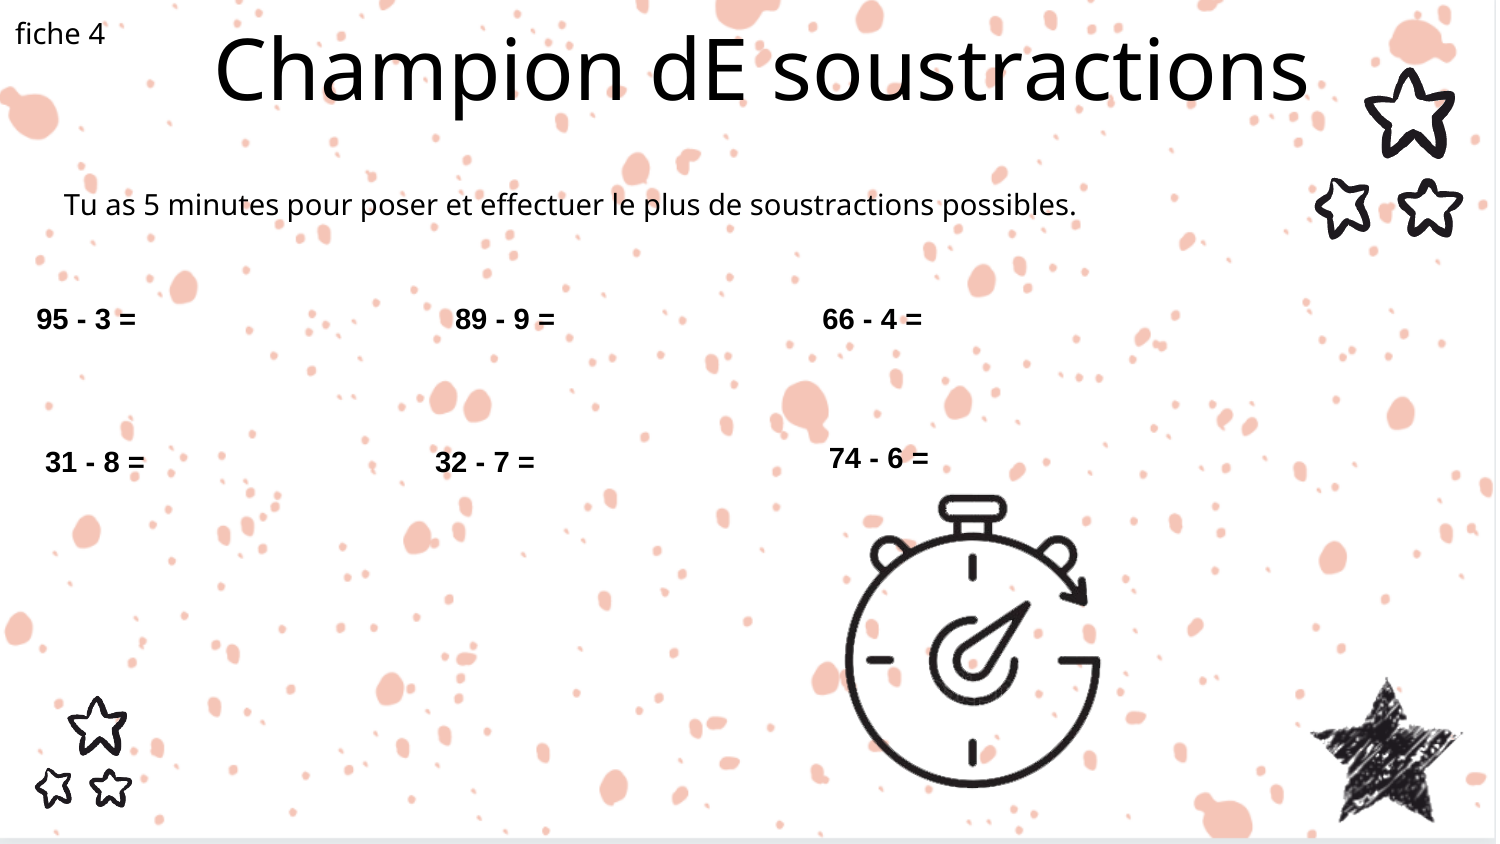

fiche 4
Champion dE soustractions
Tu as 5 minutes pour poser et effectuer le plus de soustractions possibles.
95 - 3 =
89 - 9 =
66 - 4 =
74 - 6 =
31 - 8 =
32 - 7 =